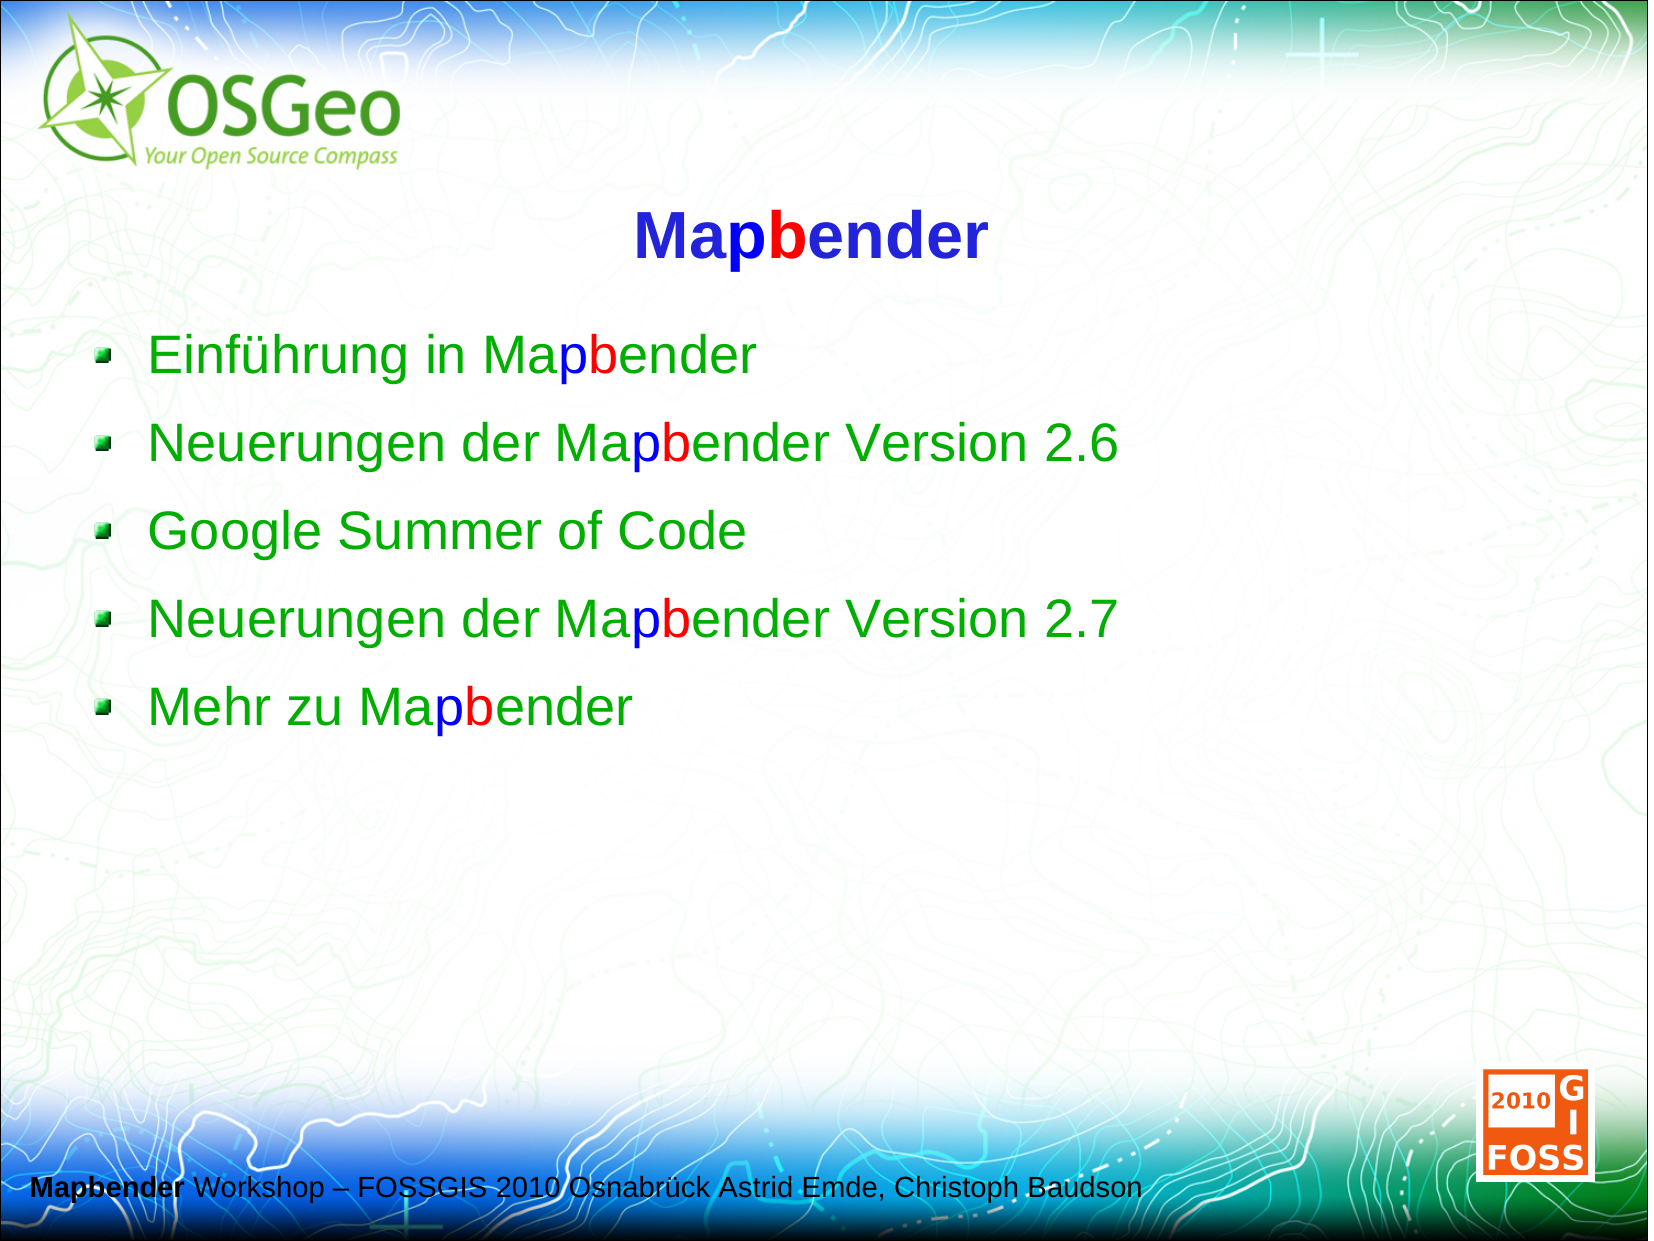

# Mapbender
Einführung in Mapbender
Neuerungen der Mapbender Version 2.6
Google Summer of Code
Neuerungen der Mapbender Version 2.7
Mehr zu Mapbender